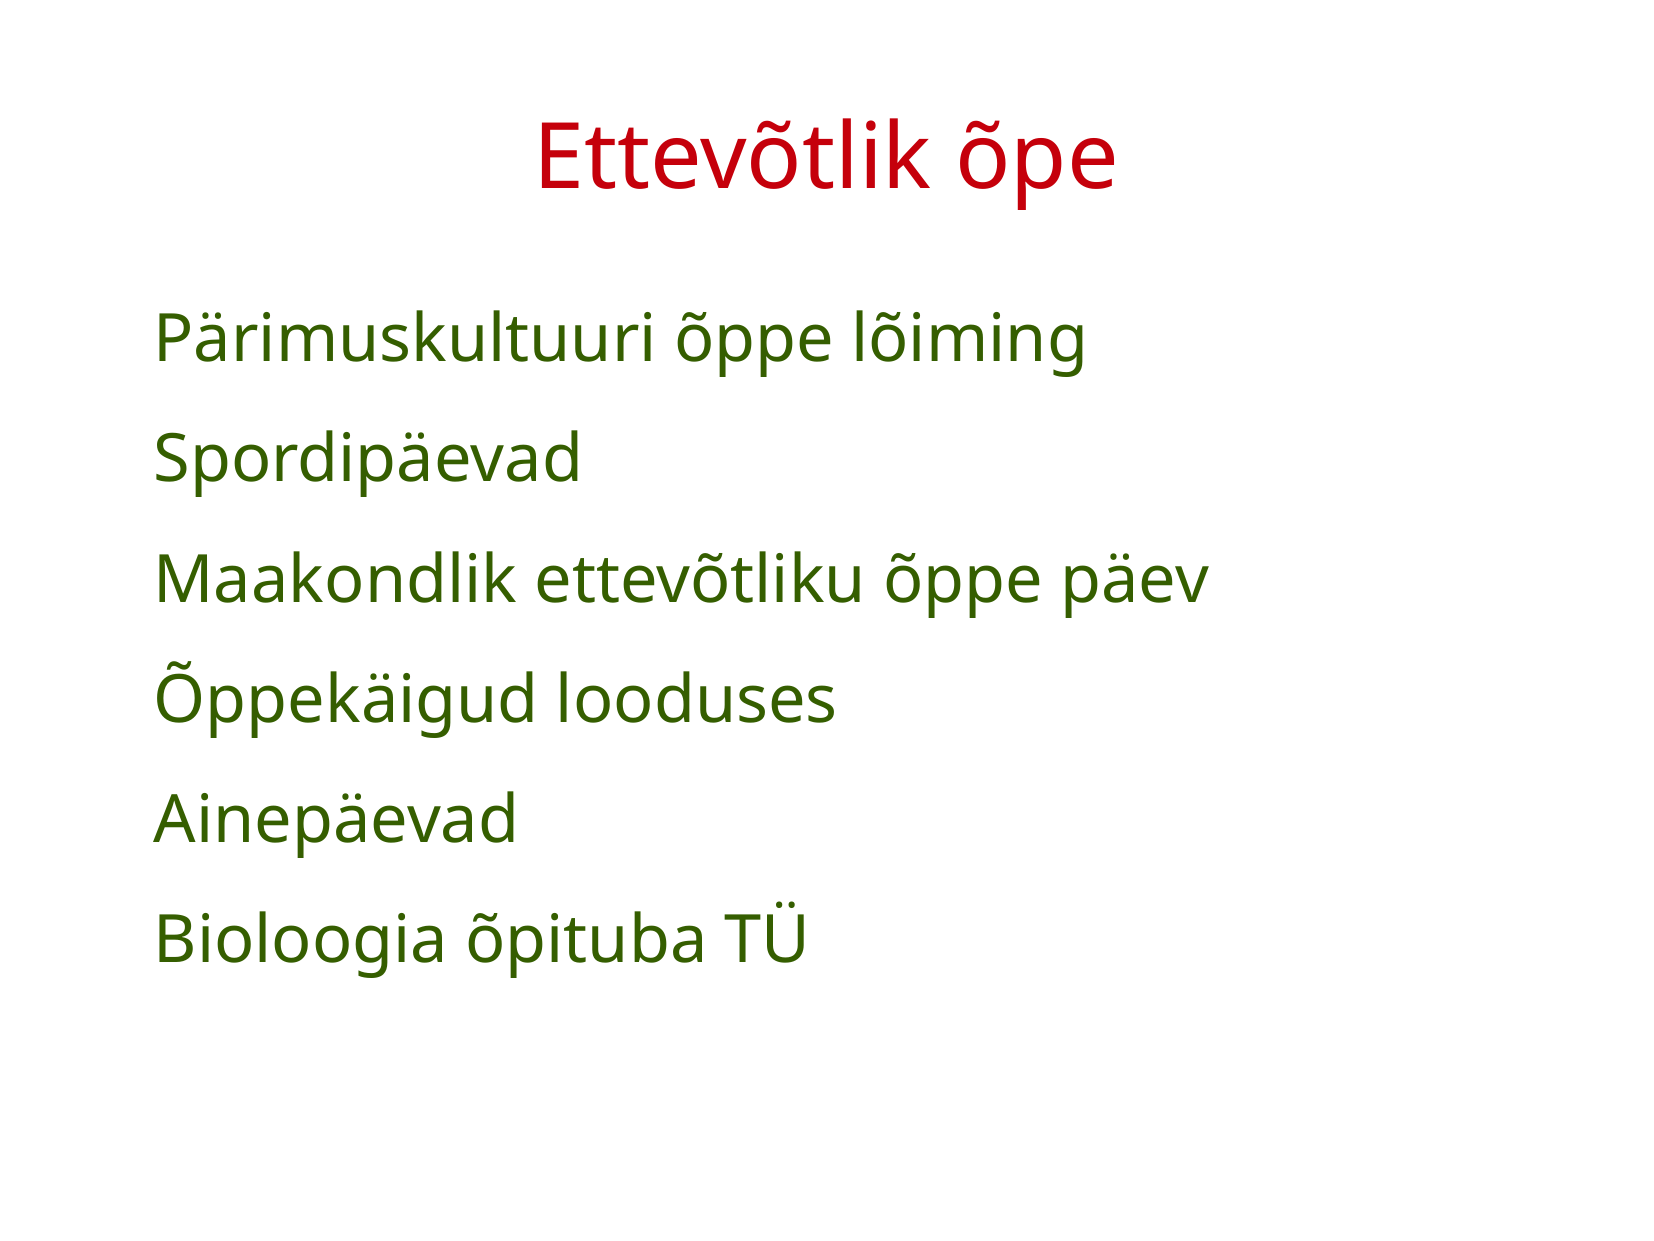

# Ettevõtlik õpe
Pärimuskultuuri õppe lõiming
Spordipäevad
Maakondlik ettevõtliku õppe päev
Õppekäigud looduses
Ainepäevad
Bioloogia õpituba TÜ